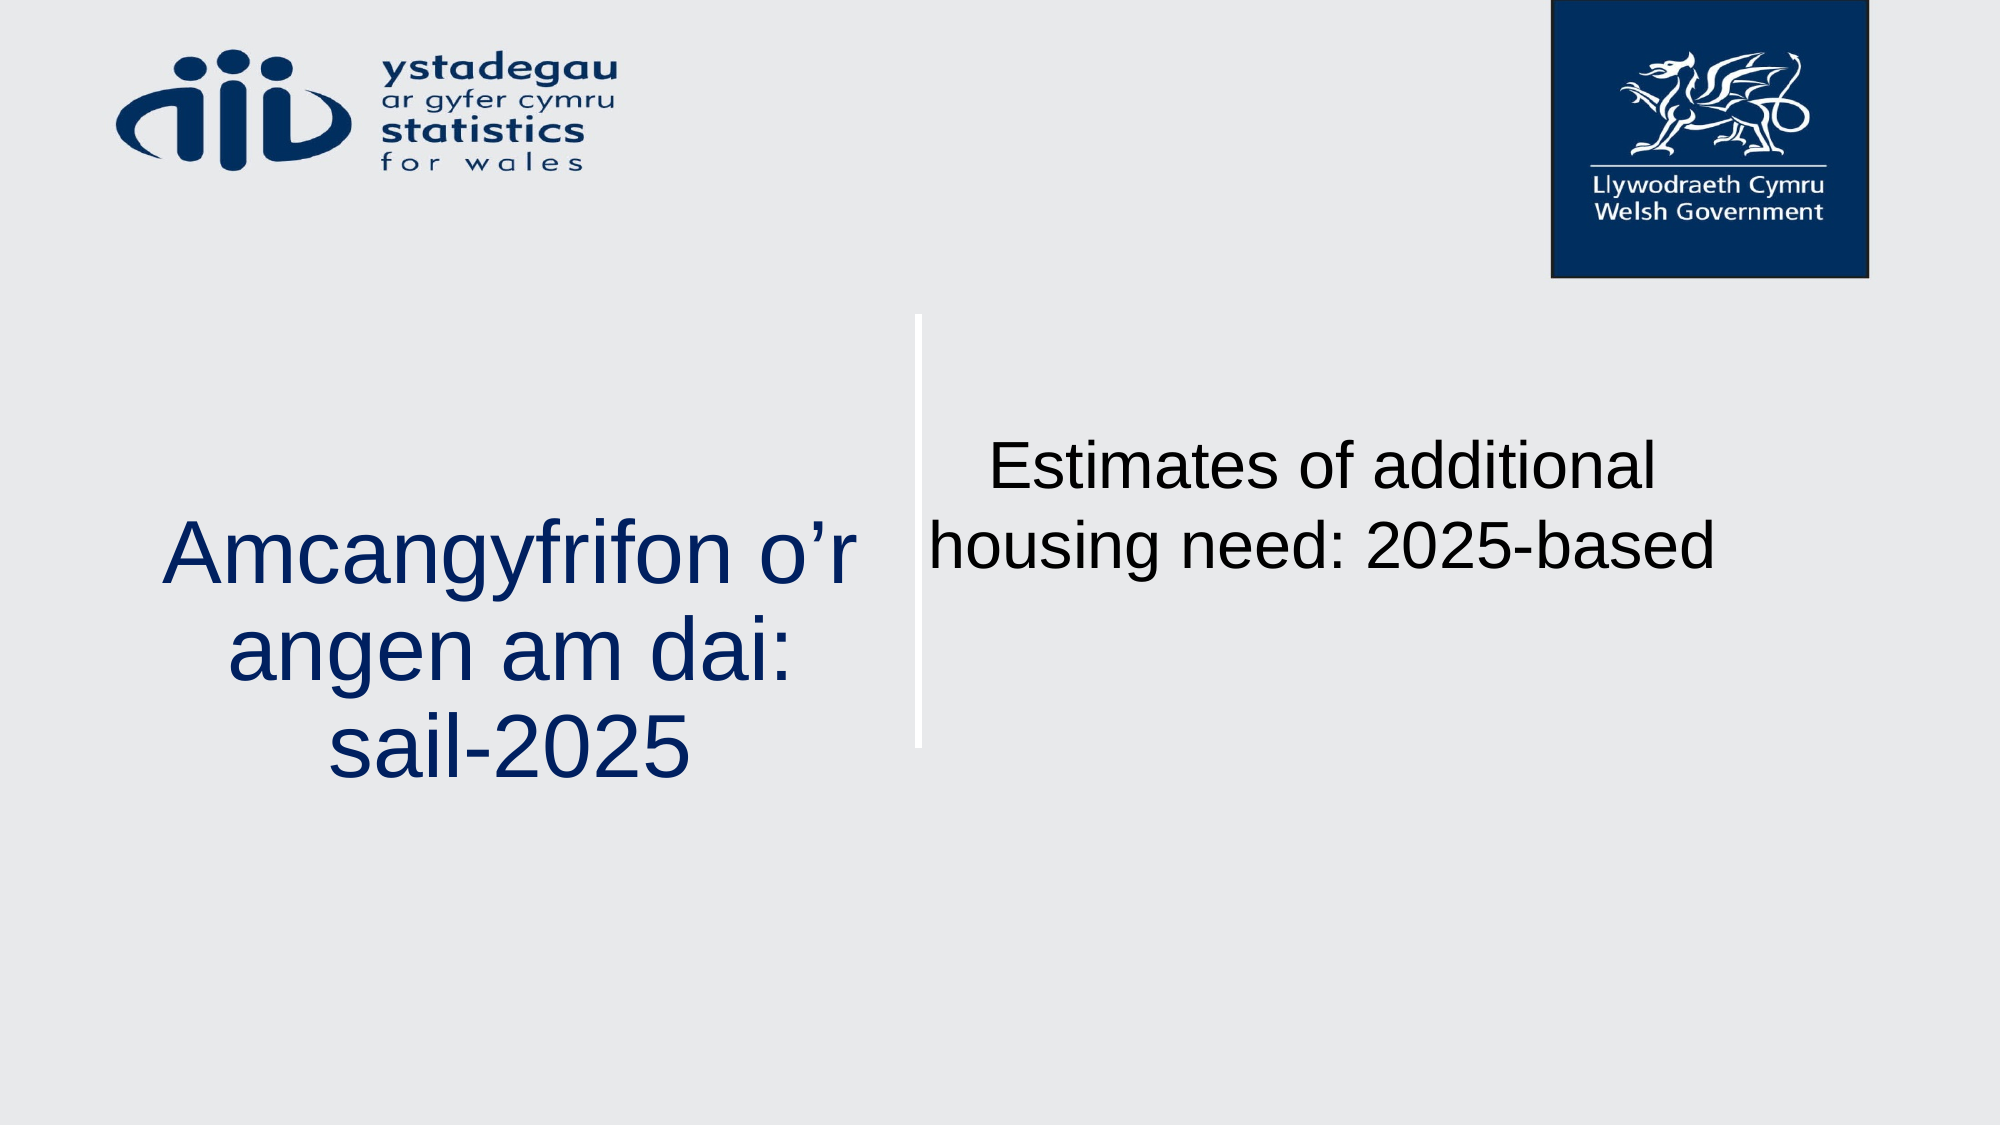

# Estimates of additional housing need: 2025-based
Amcangyfrifon o’r angen am dai: sail-2025